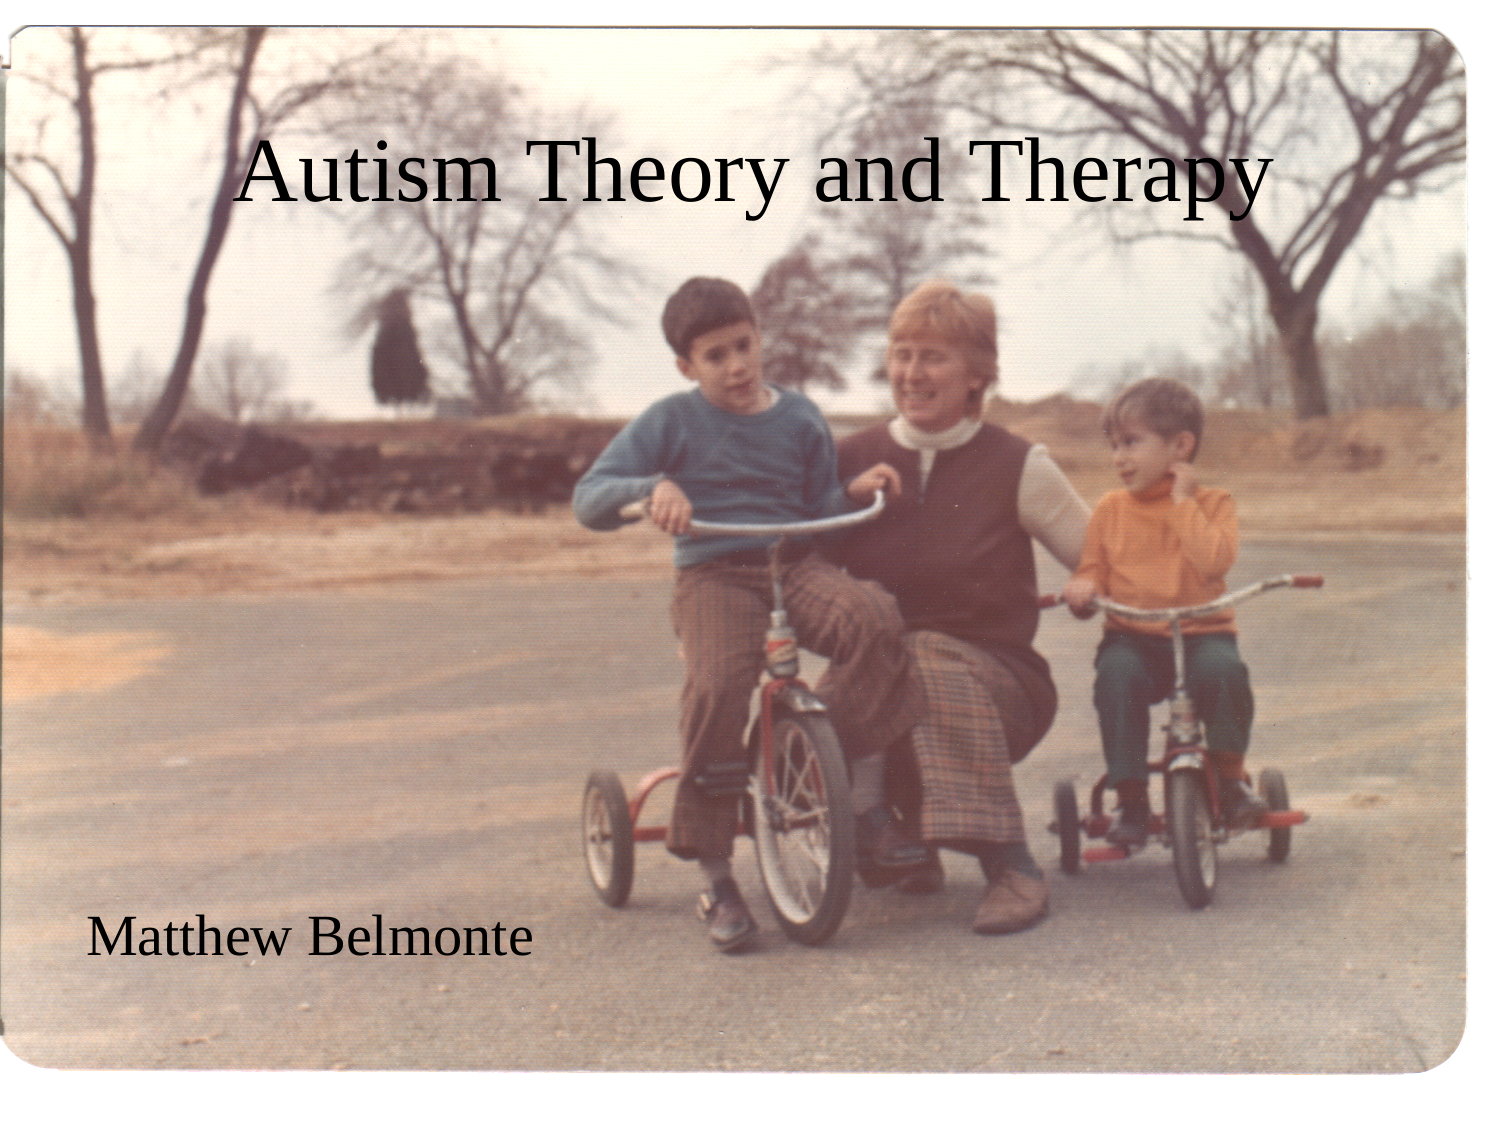

# Autism Theory and Therapy
Matthew Belmonte